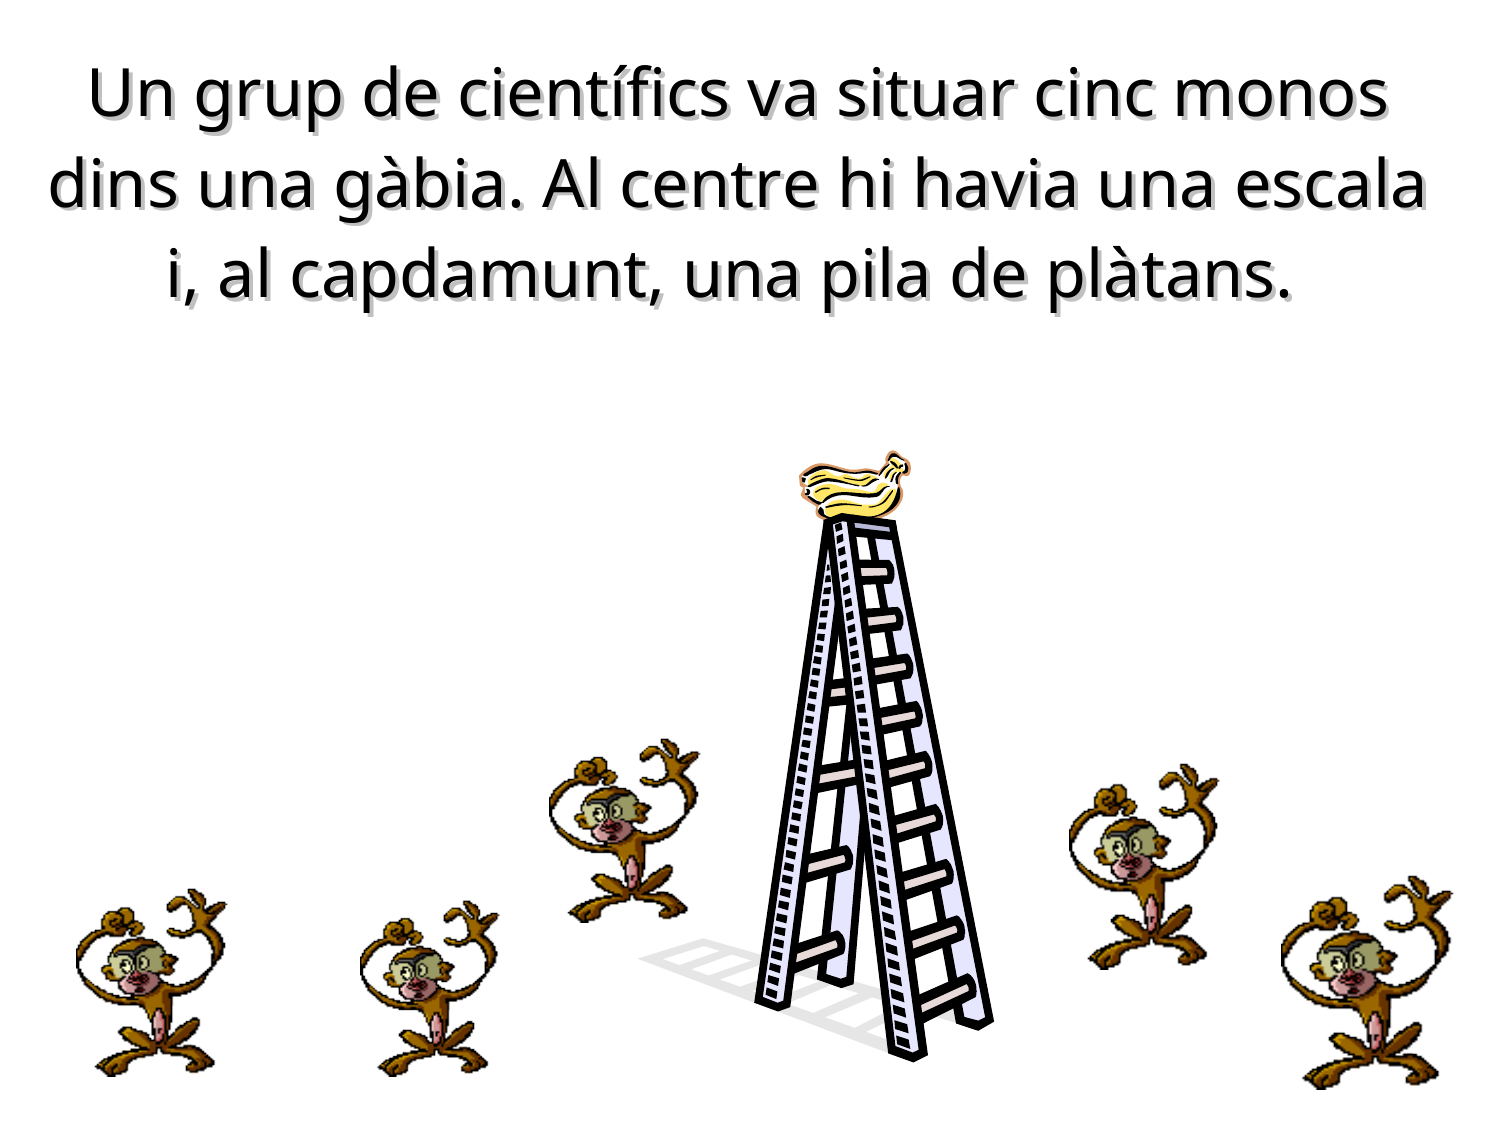

Un grup de científics va situar cinc monos dins una gàbia. Al centre hi havia una escala i, al capdamunt, una pila de plàtans.